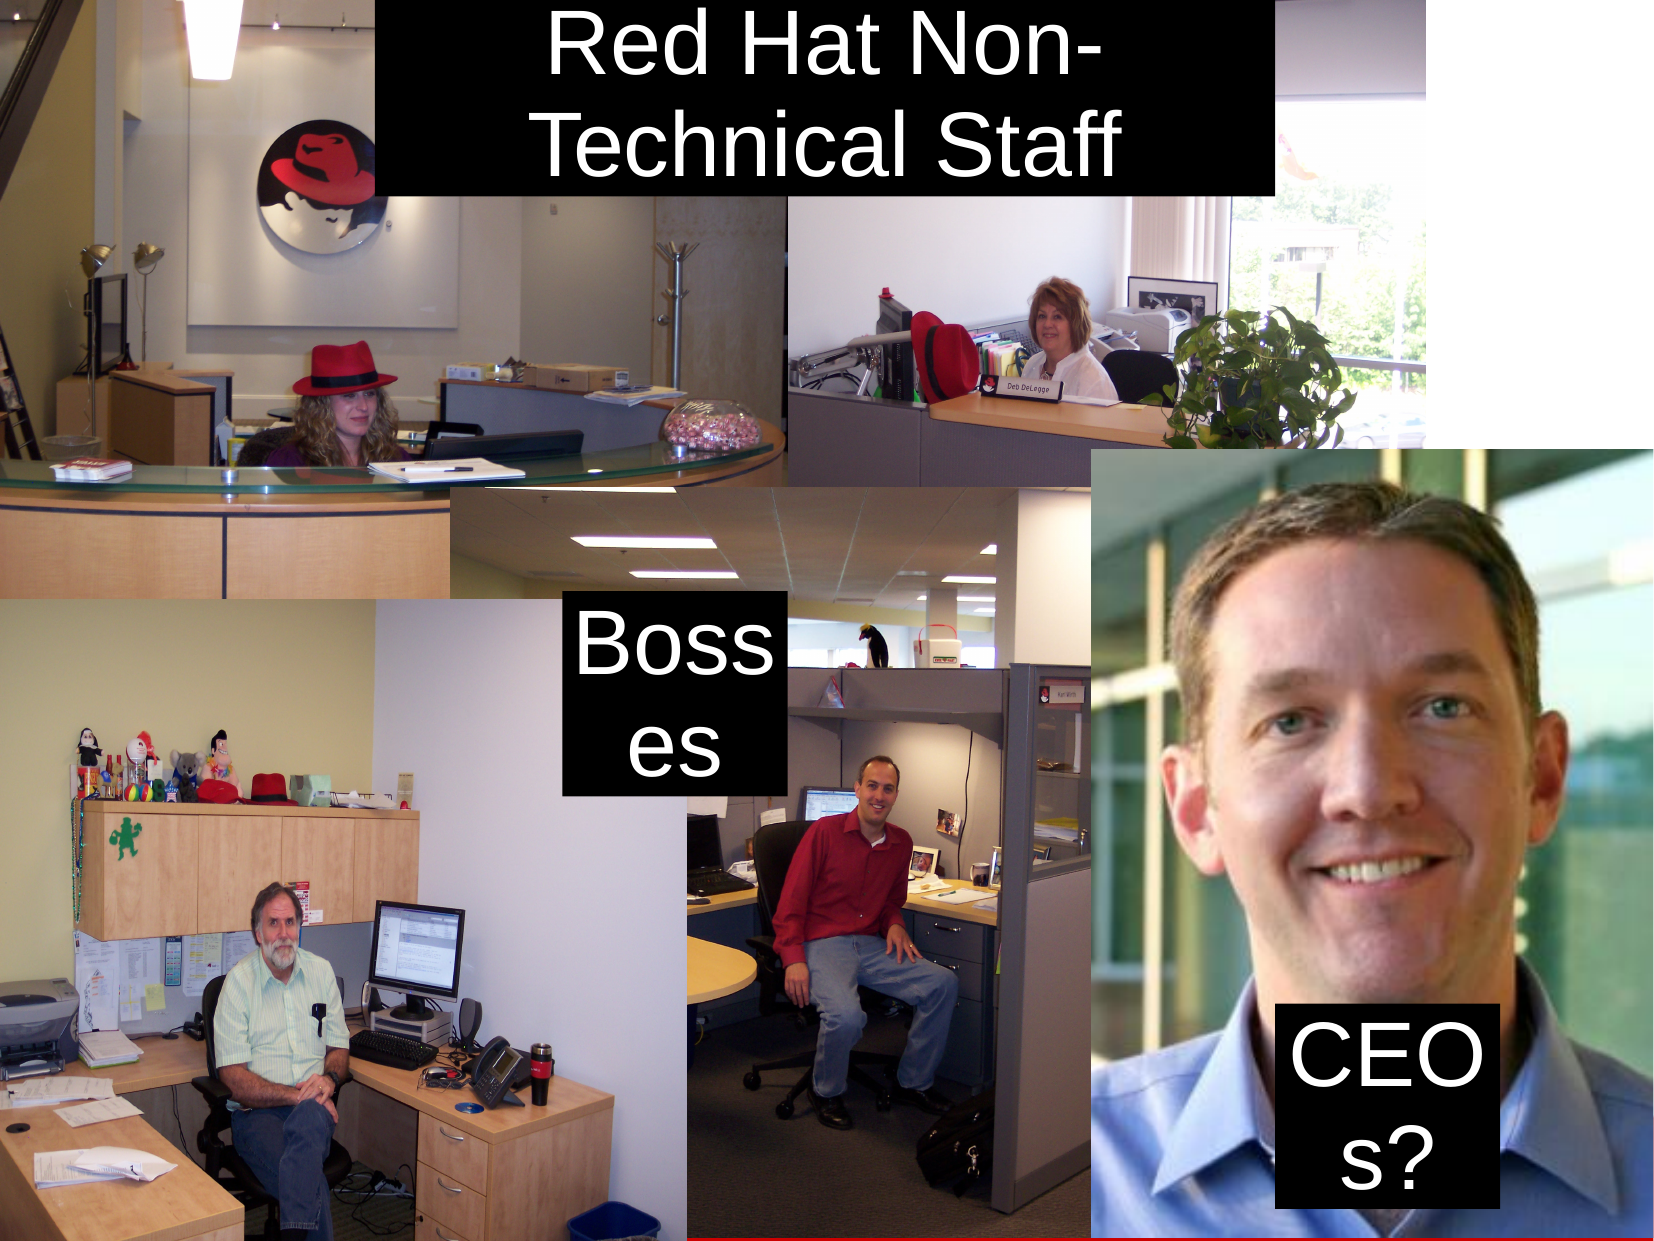

Red Hat Non-Technical Staff
#
Bosses
How I confined my wife with SELinux?
CEOs?